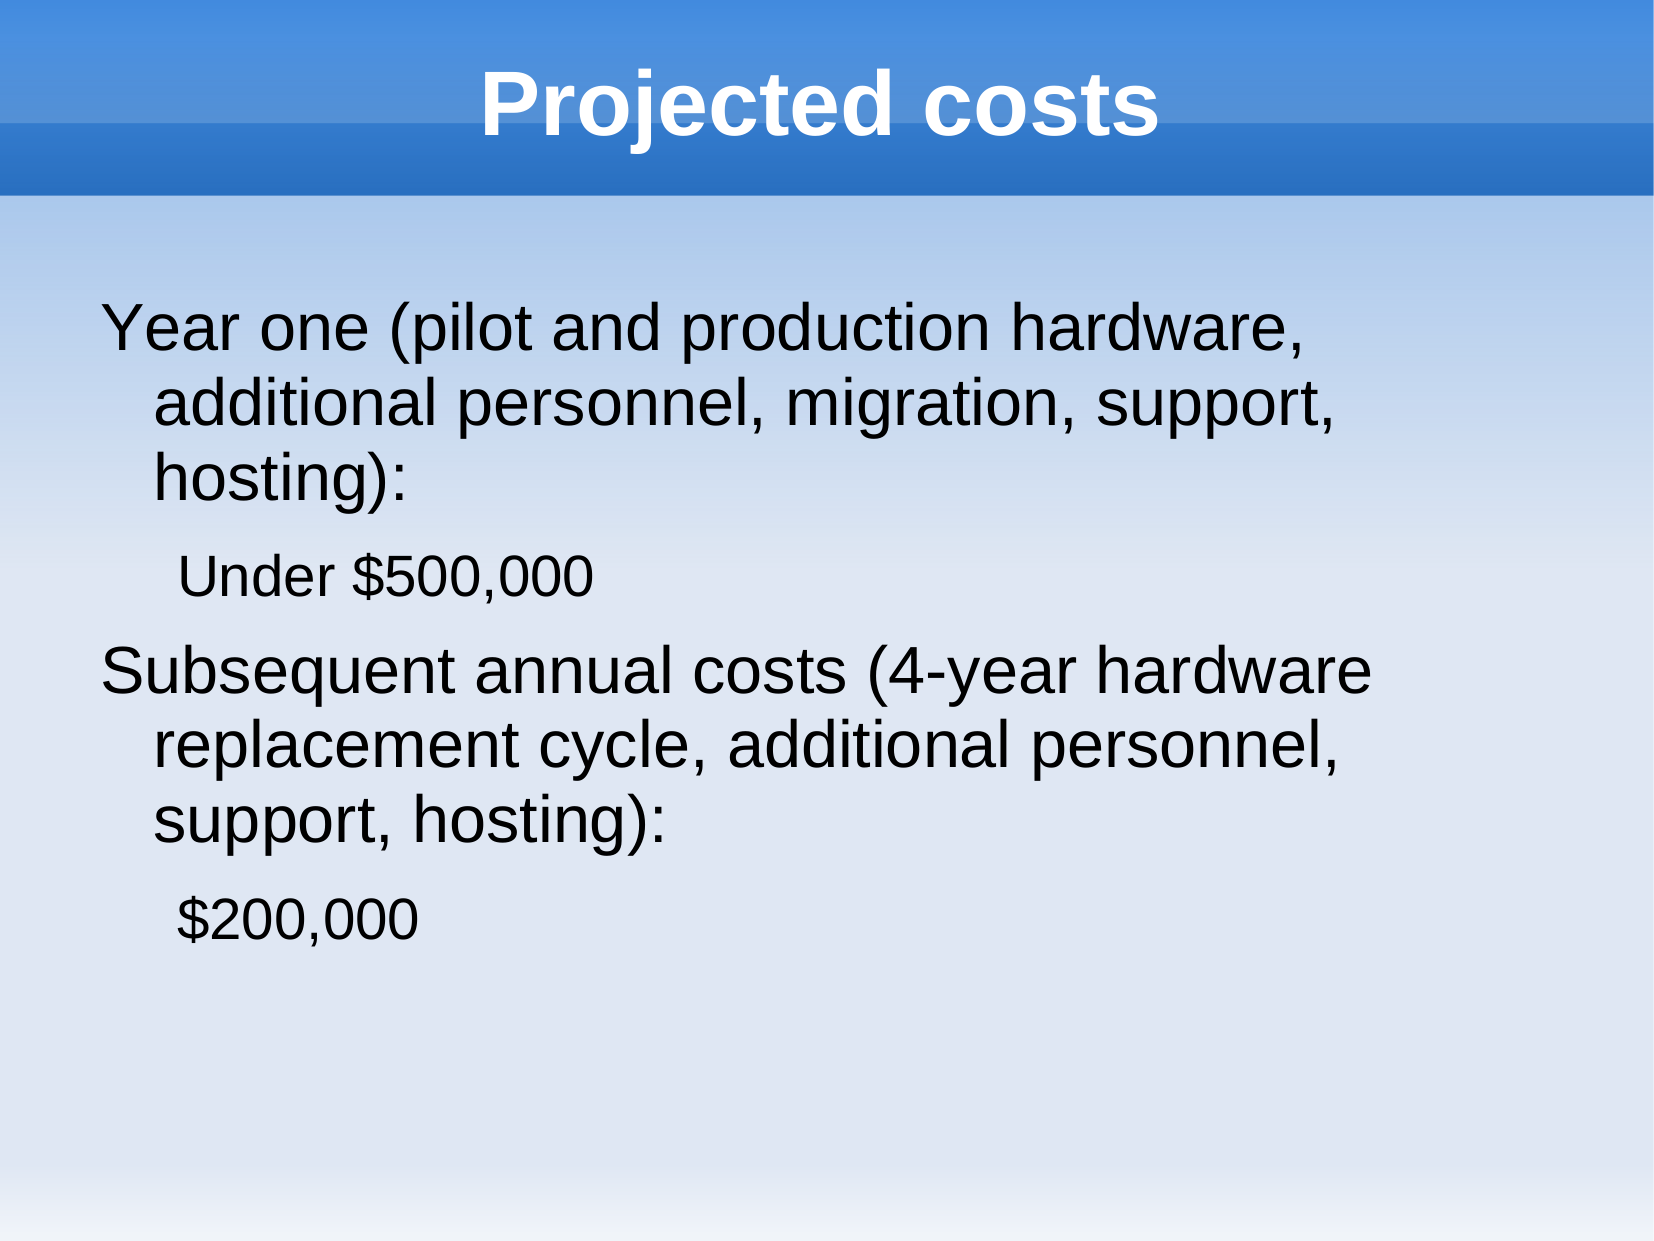

# Projected costs
Year one (pilot and production hardware, additional personnel, migration, support, hosting):
Under $500,000
Subsequent annual costs (4-year hardware replacement cycle, additional personnel, support, hosting):
$200,000